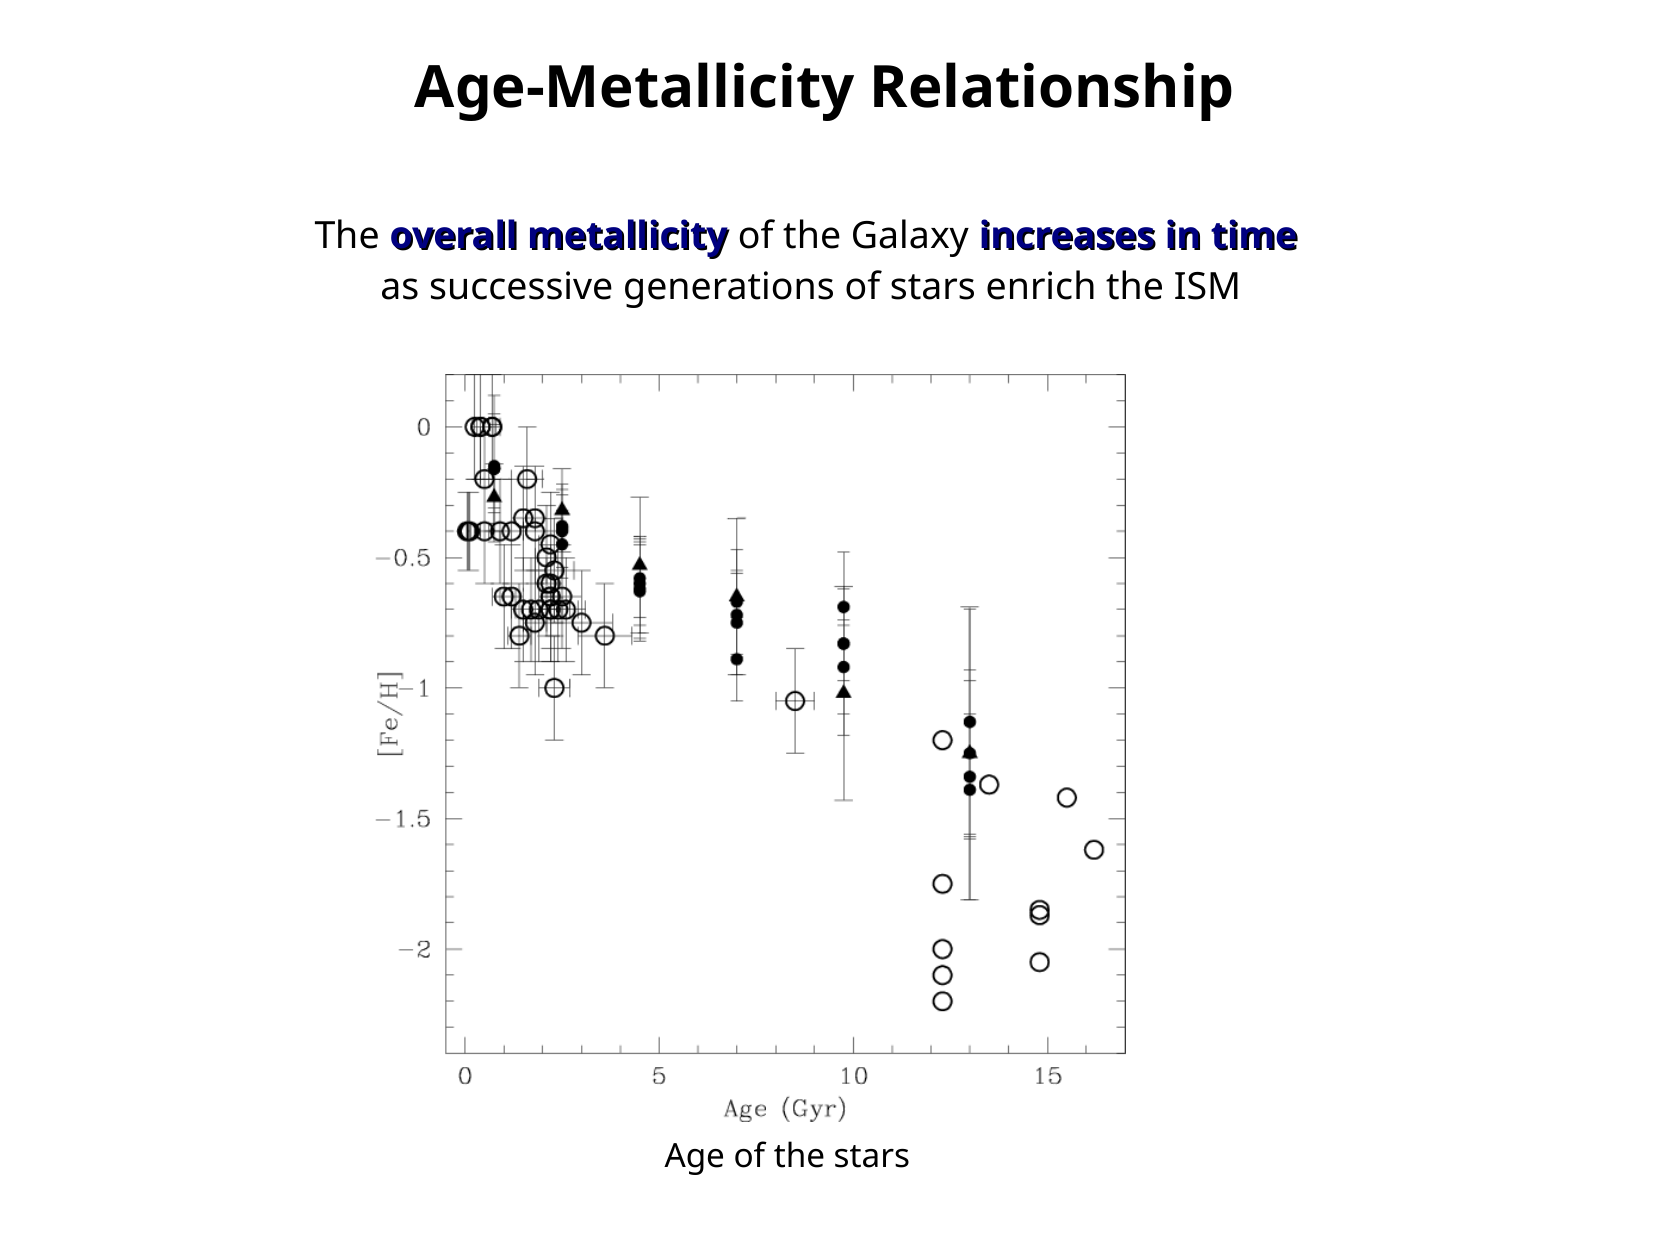

Age-Metallicity Relationship
The overall metallicity of the Galaxy increases in time
as successive generations of stars enrich the ISM
Age of the stars